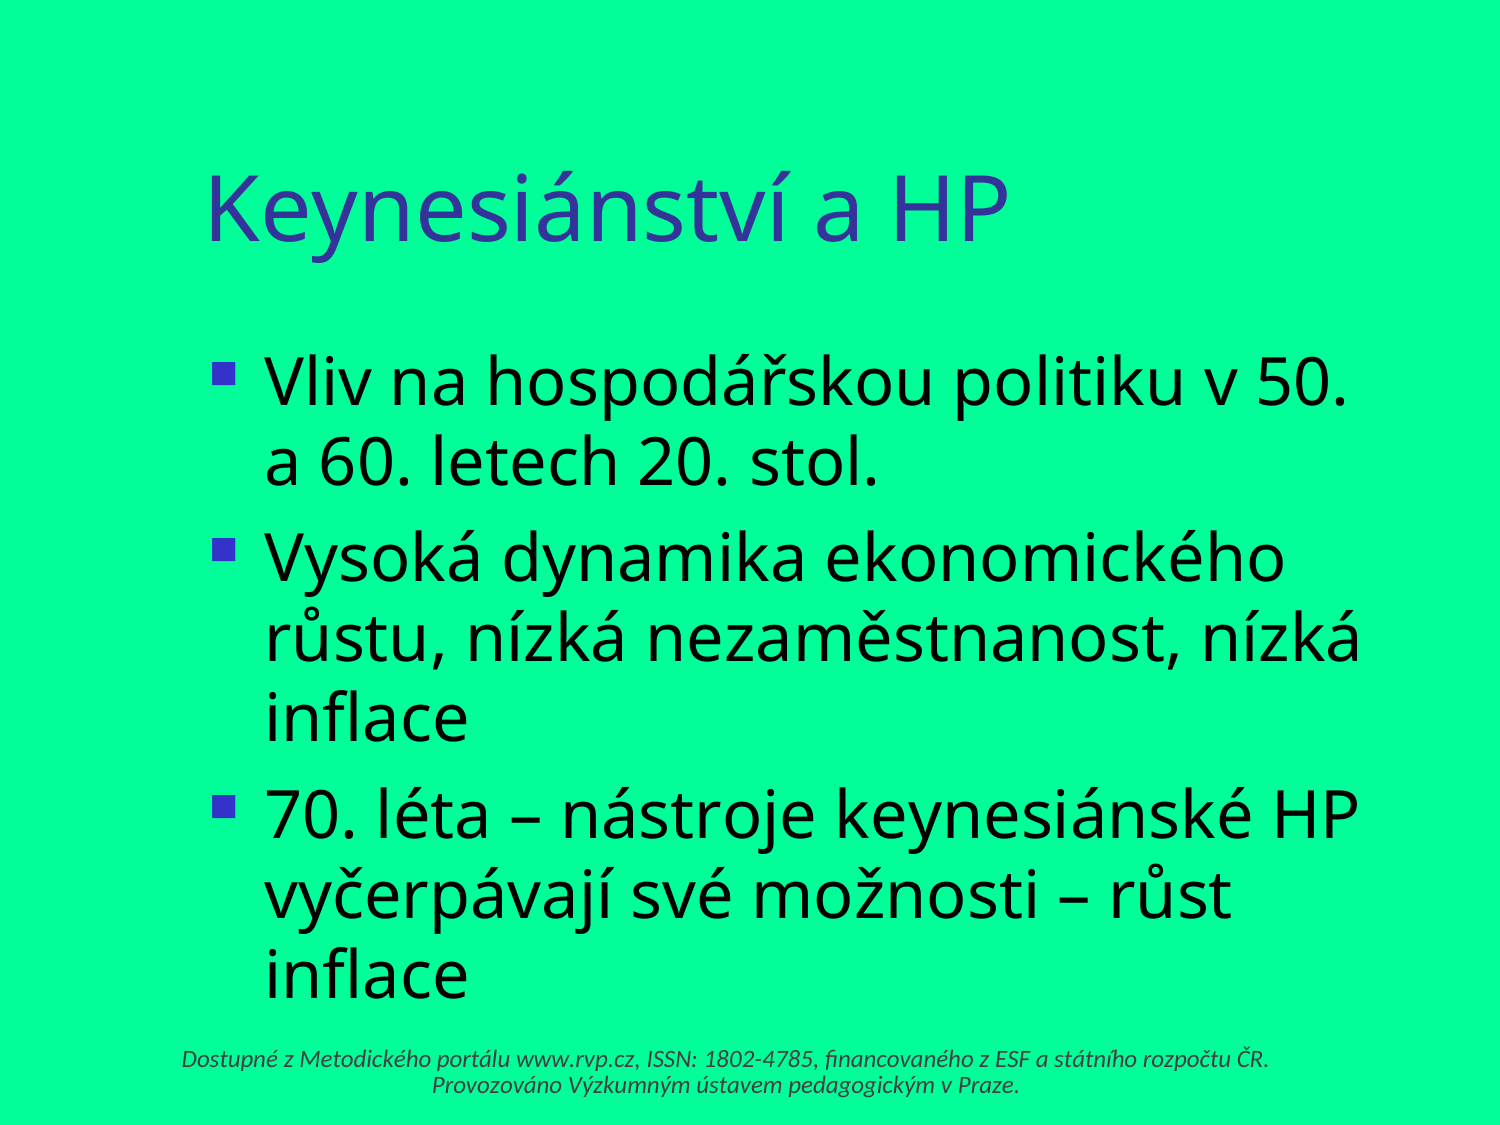

# Keynesiánství a HP
Vliv na hospodářskou politiku v 50.
a 60. letech 20. stol.
Vysoká dynamika ekonomického růstu, nízká nezaměstnanost, nízká inflace
70. léta – nástroje keynesiánské HP vyčerpávají své možnosti – růst inflace
Dostupné z Metodického portálu www.rvp.cz, ISSN: 1802-4785, financovaného z ESF a státního rozpočtu ČR. Provozováno Výzkumným ústavem pedagogickým v Praze.